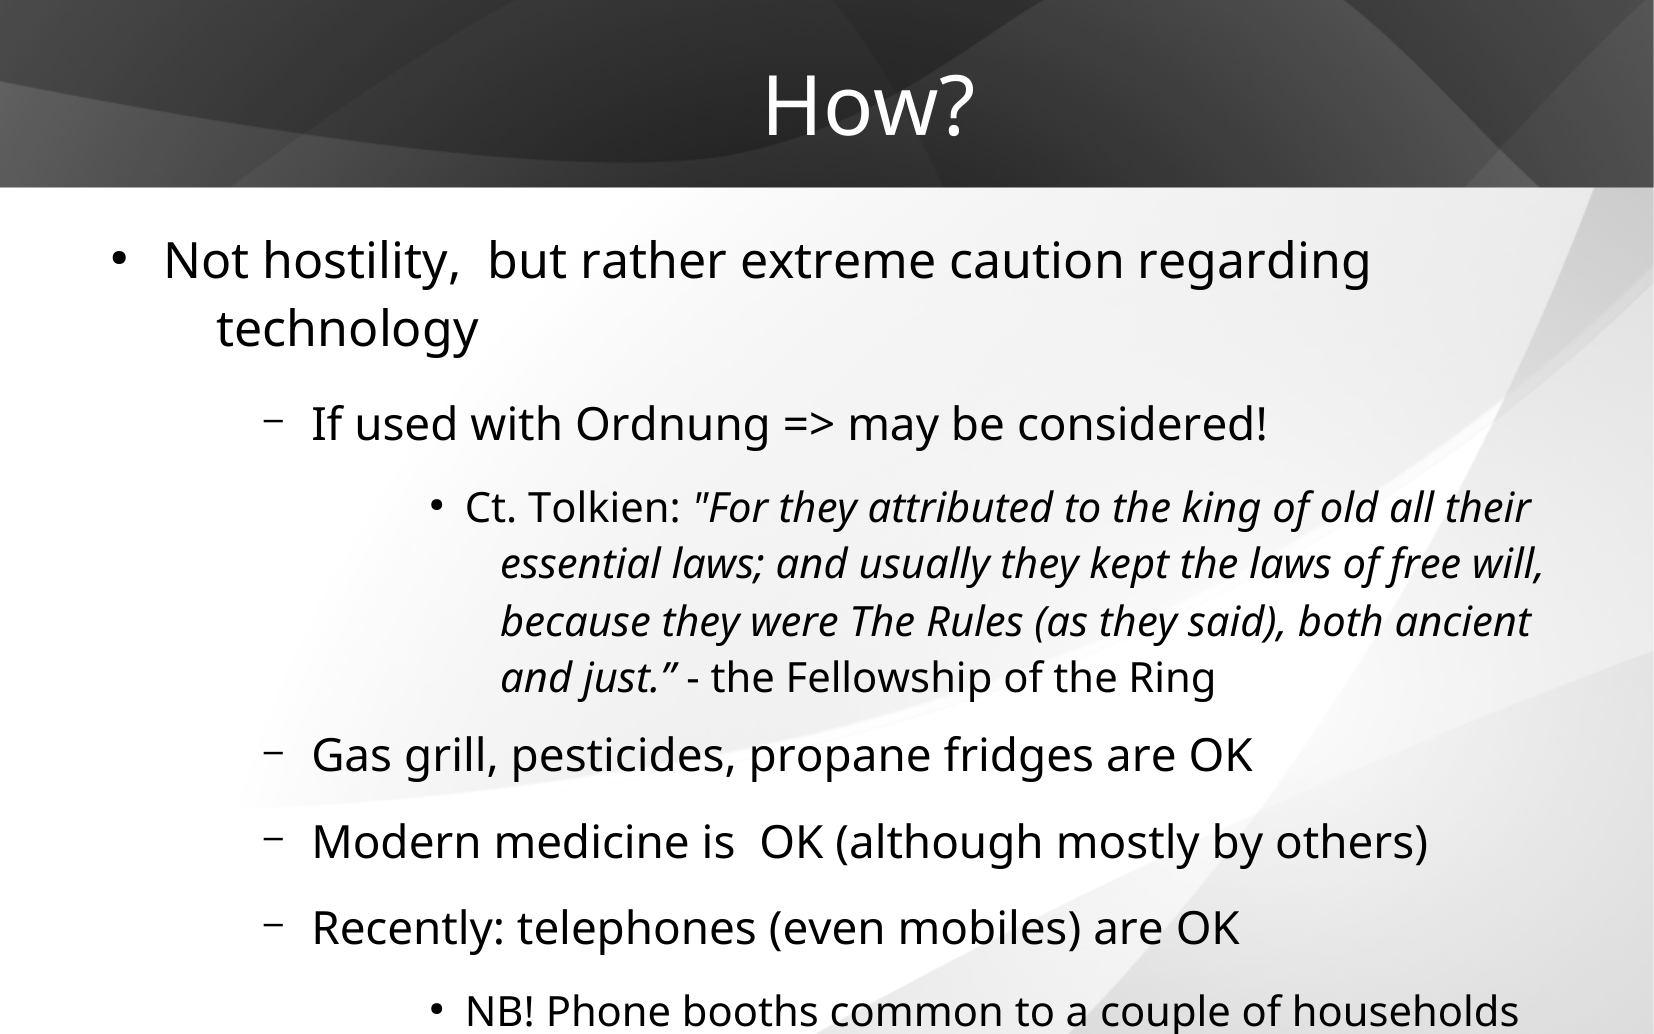

# How?
Not hostility, but rather extreme caution regarding technology
If used with Ordnung => may be considered!
Ct. Tolkien: "For they attributed to the king of old all their essential laws; and usually they kept the laws of free will, because they were The Rules (as they said), both ancient and just.” - the Fellowship of the Ring
Gas grill, pesticides, propane fridges are OK
Modern medicine is OK (although mostly by others)
Recently: telephones (even mobiles) are OK
NB! Phone booths common to a couple of households
In some cases, even electricity and cars